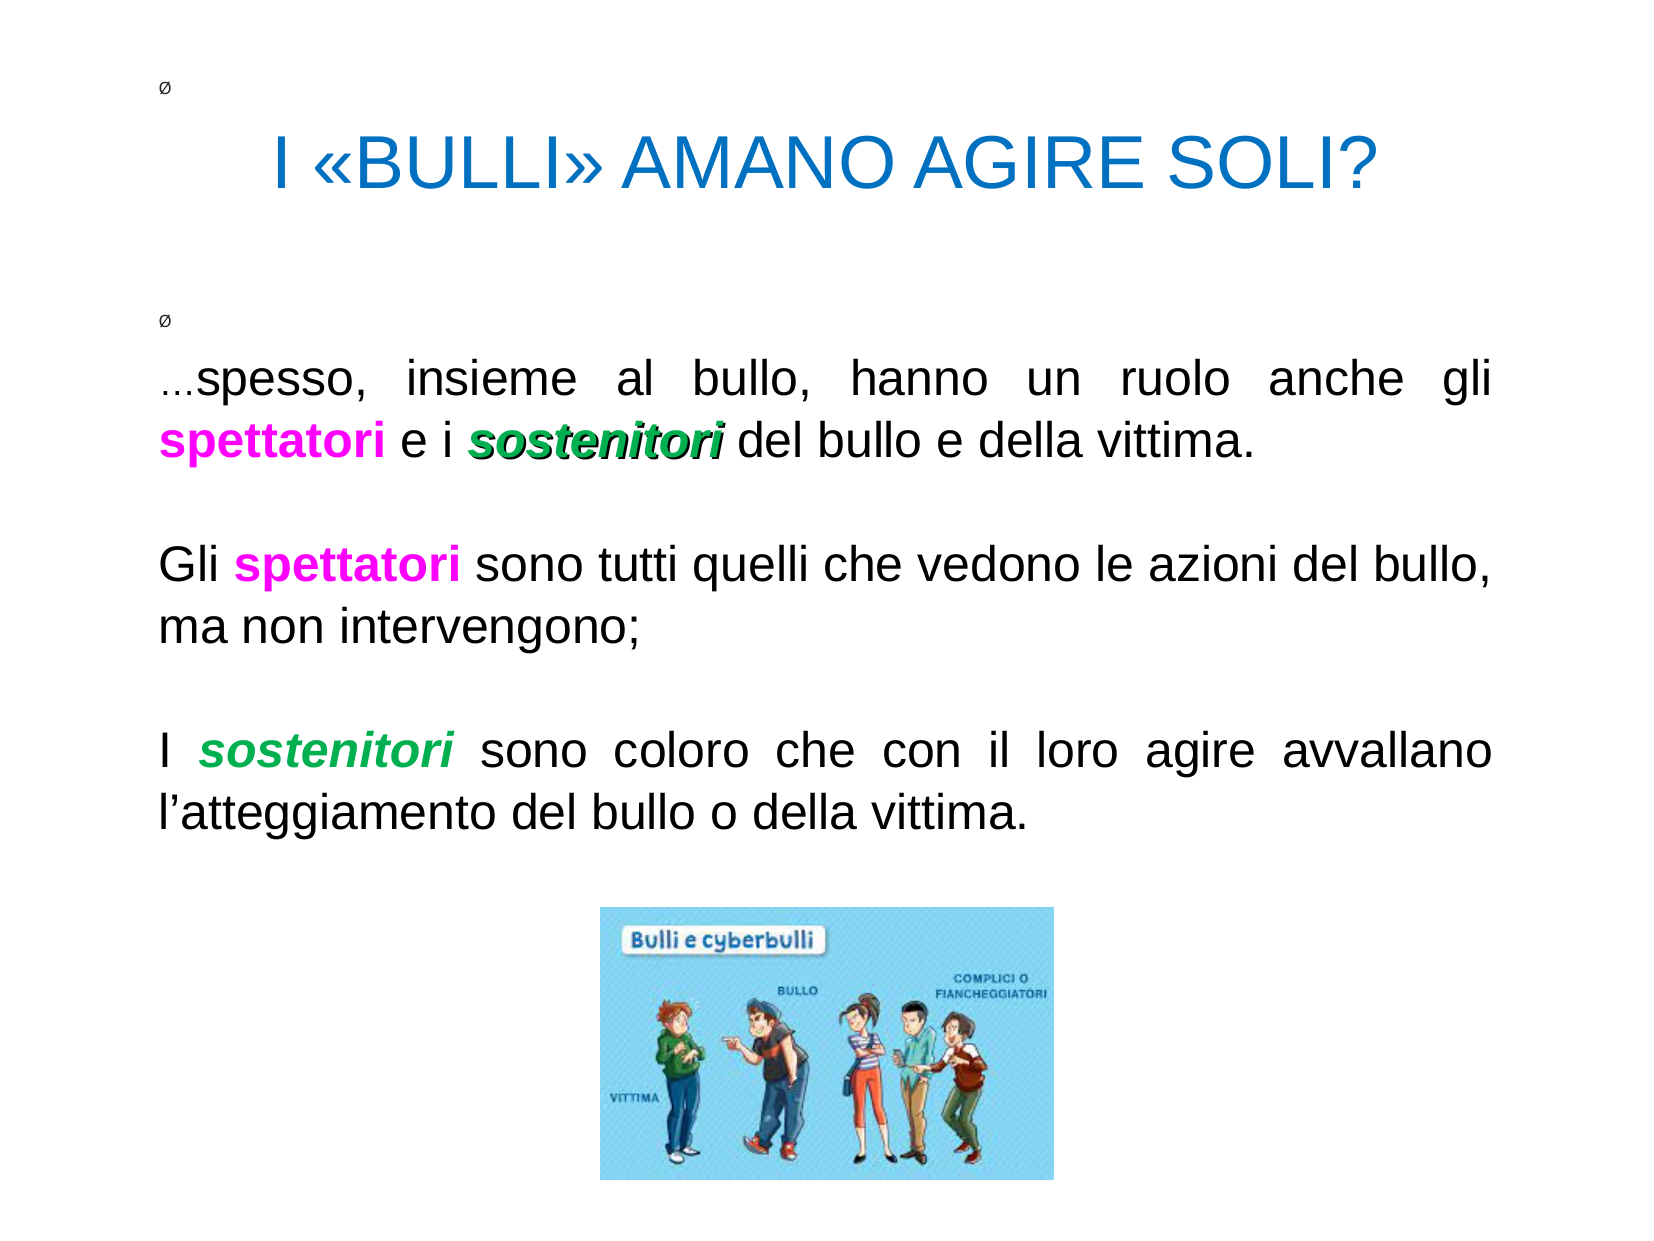

I «BULLI» AMANO AGIRE SOLI?
…spesso, insieme al bullo, hanno un ruolo anche gli spettatori e i sostenitori del bullo e della vittima.
Gli spettatori sono tutti quelli che vedono le azioni del bullo, ma non intervengono;
I sostenitori sono coloro che con il loro agire avvallano l’atteggiamento del bullo o della vittima.